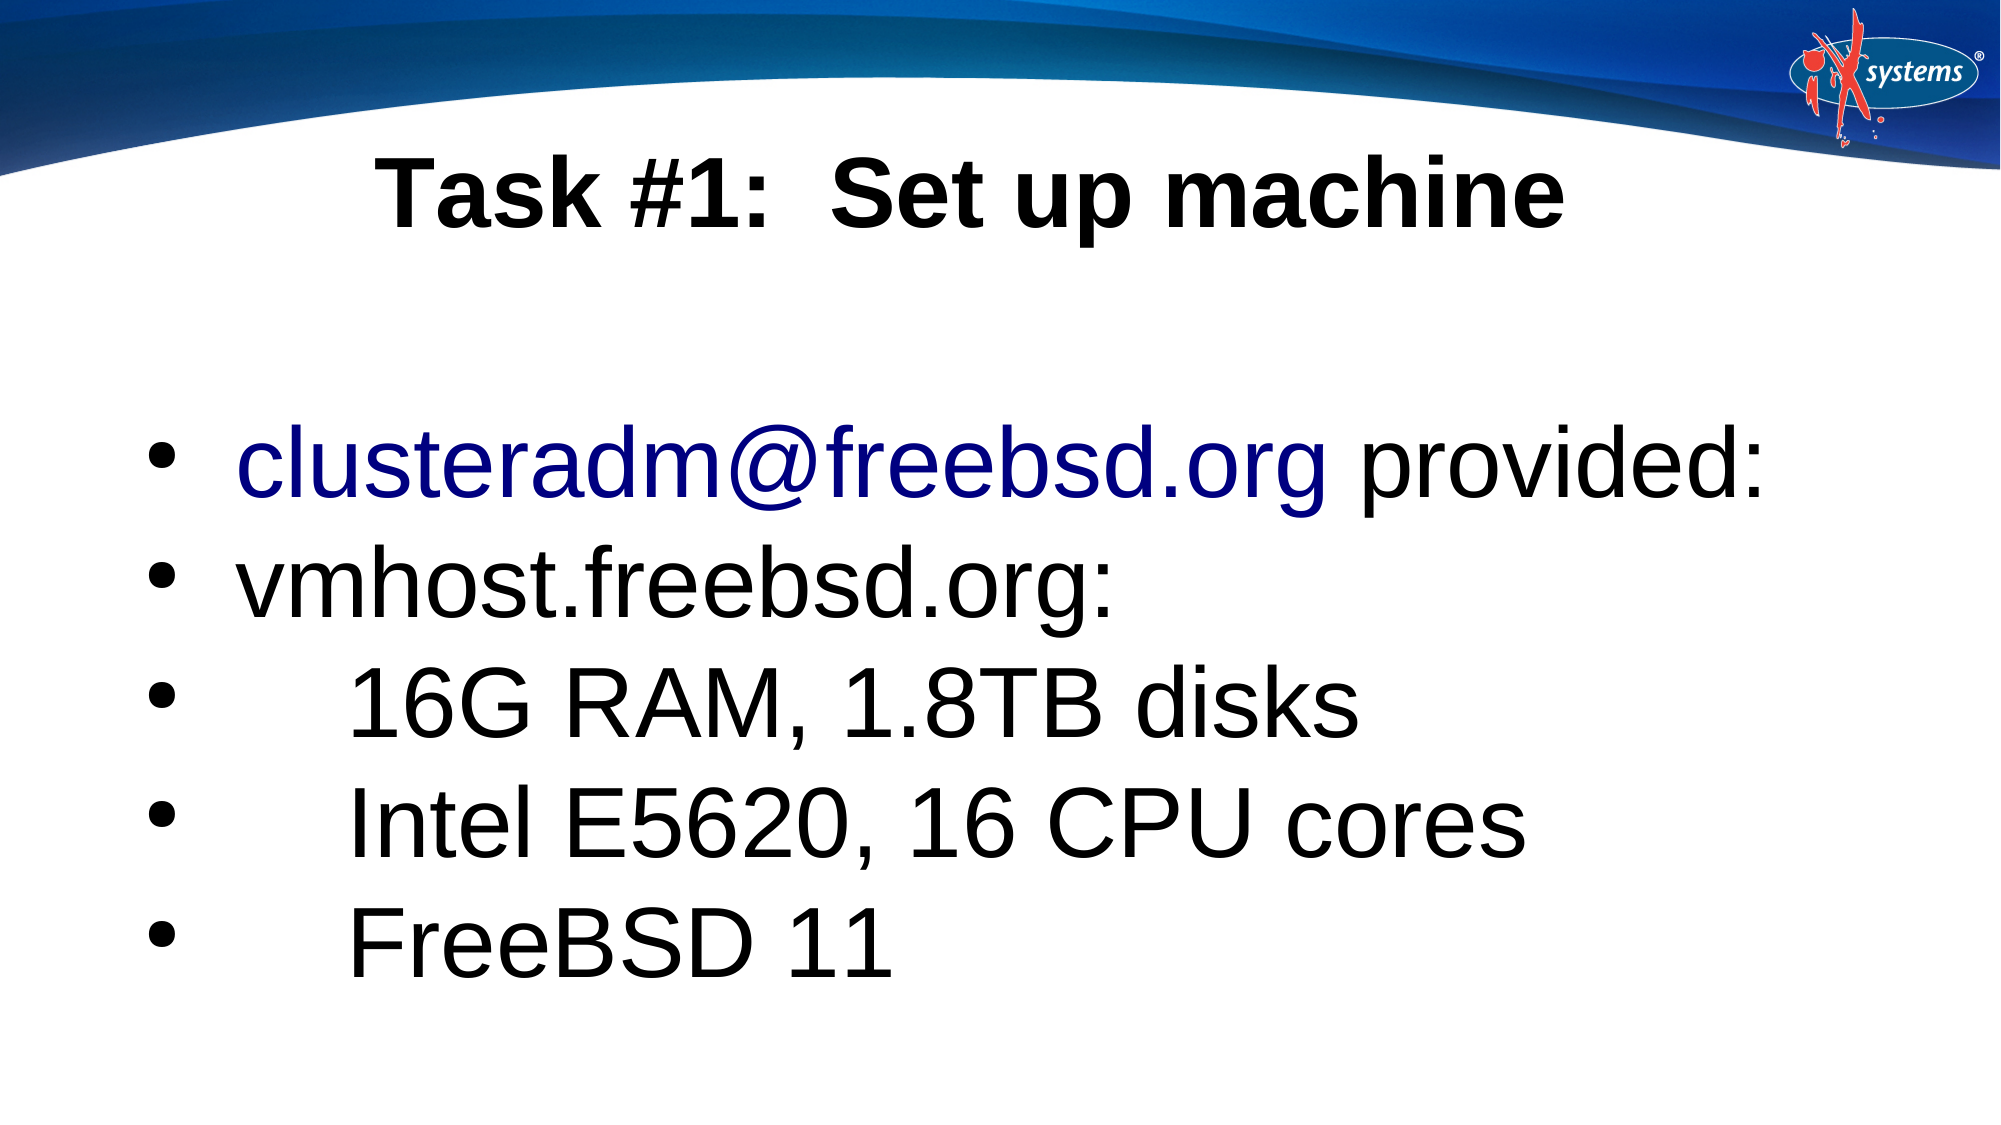

Task #1: Set up machine
 clusteradm@freebsd.org provided:
 vmhost.freebsd.org:
 16G RAM, 1.8TB disks
 Intel E5620, 16 CPU cores
 FreeBSD 11